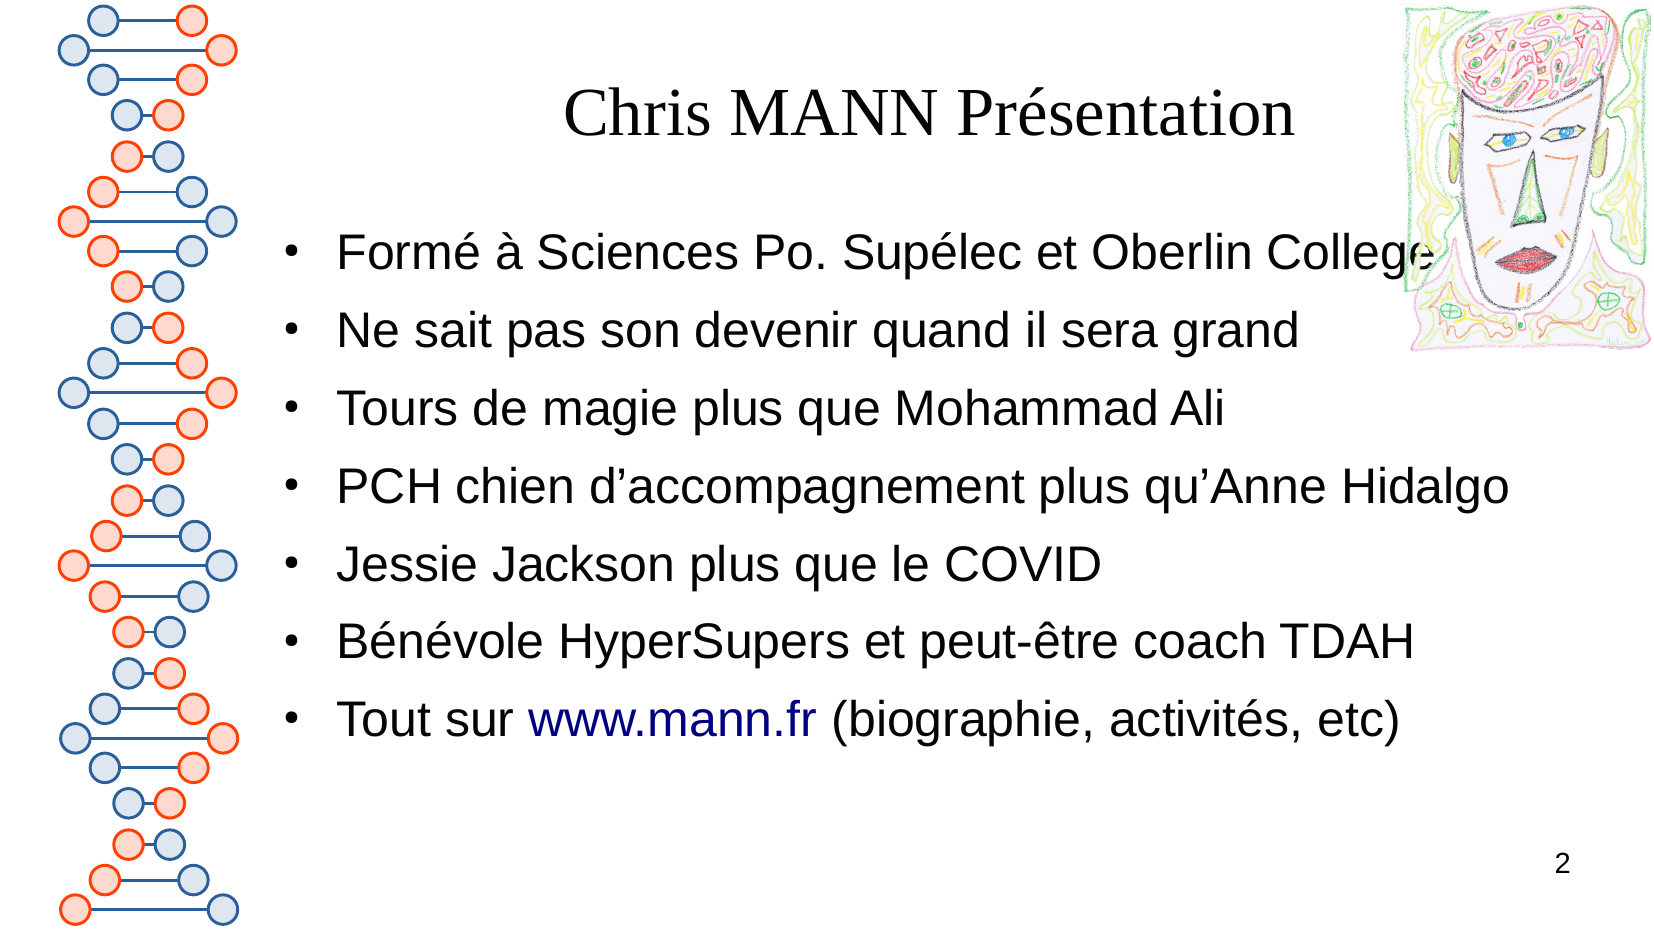

# Chris MANN Présentation
Formé à Sciences Po. Supélec et Oberlin College
Ne sait pas son devenir quand il sera grand
Tours de magie plus que Mohammad Ali
PCH chien d’accompagnement plus qu’Anne Hidalgo
Jessie Jackson plus que le COVID
Bénévole HyperSupers et peut-être coach TDAH
Tout sur www.mann.fr (biographie, activités, etc)
2